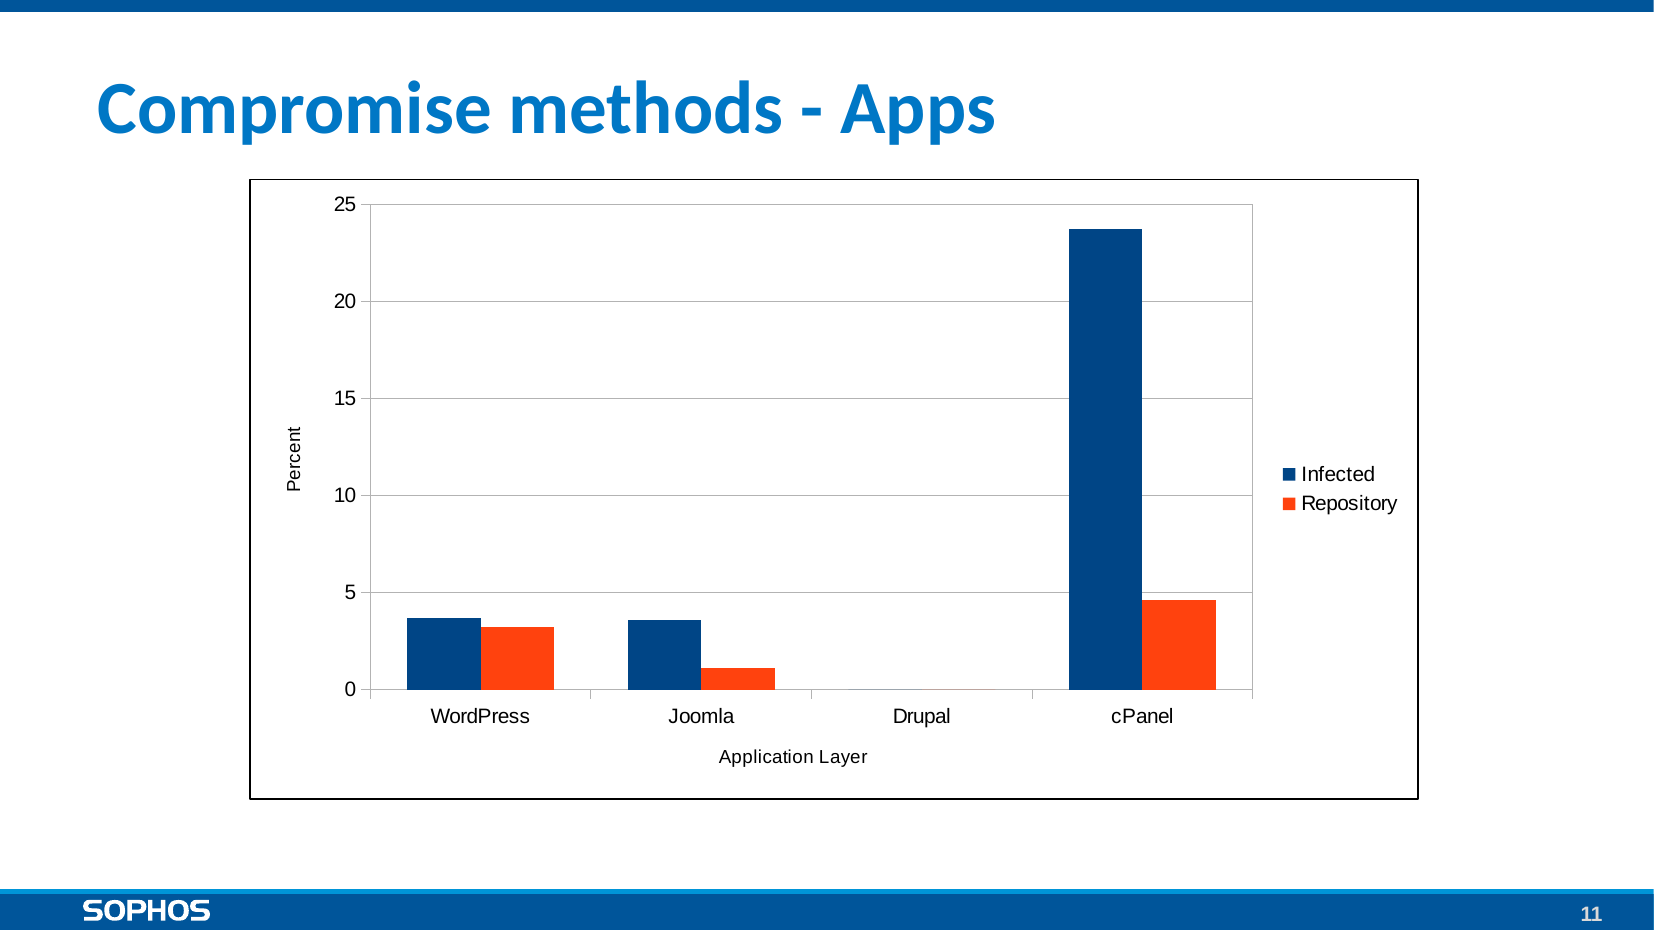

# Compromise methods - Apps
### Chart
| Category | Infected | Repository |
|---|---|---|
| WordPress | 3.7 | 3.2 |
| Joomla | 3.6 | 1.1 |
| Drupal | 0.0 | 0.0 |
| cPanel | 23.7 | 4.6 |